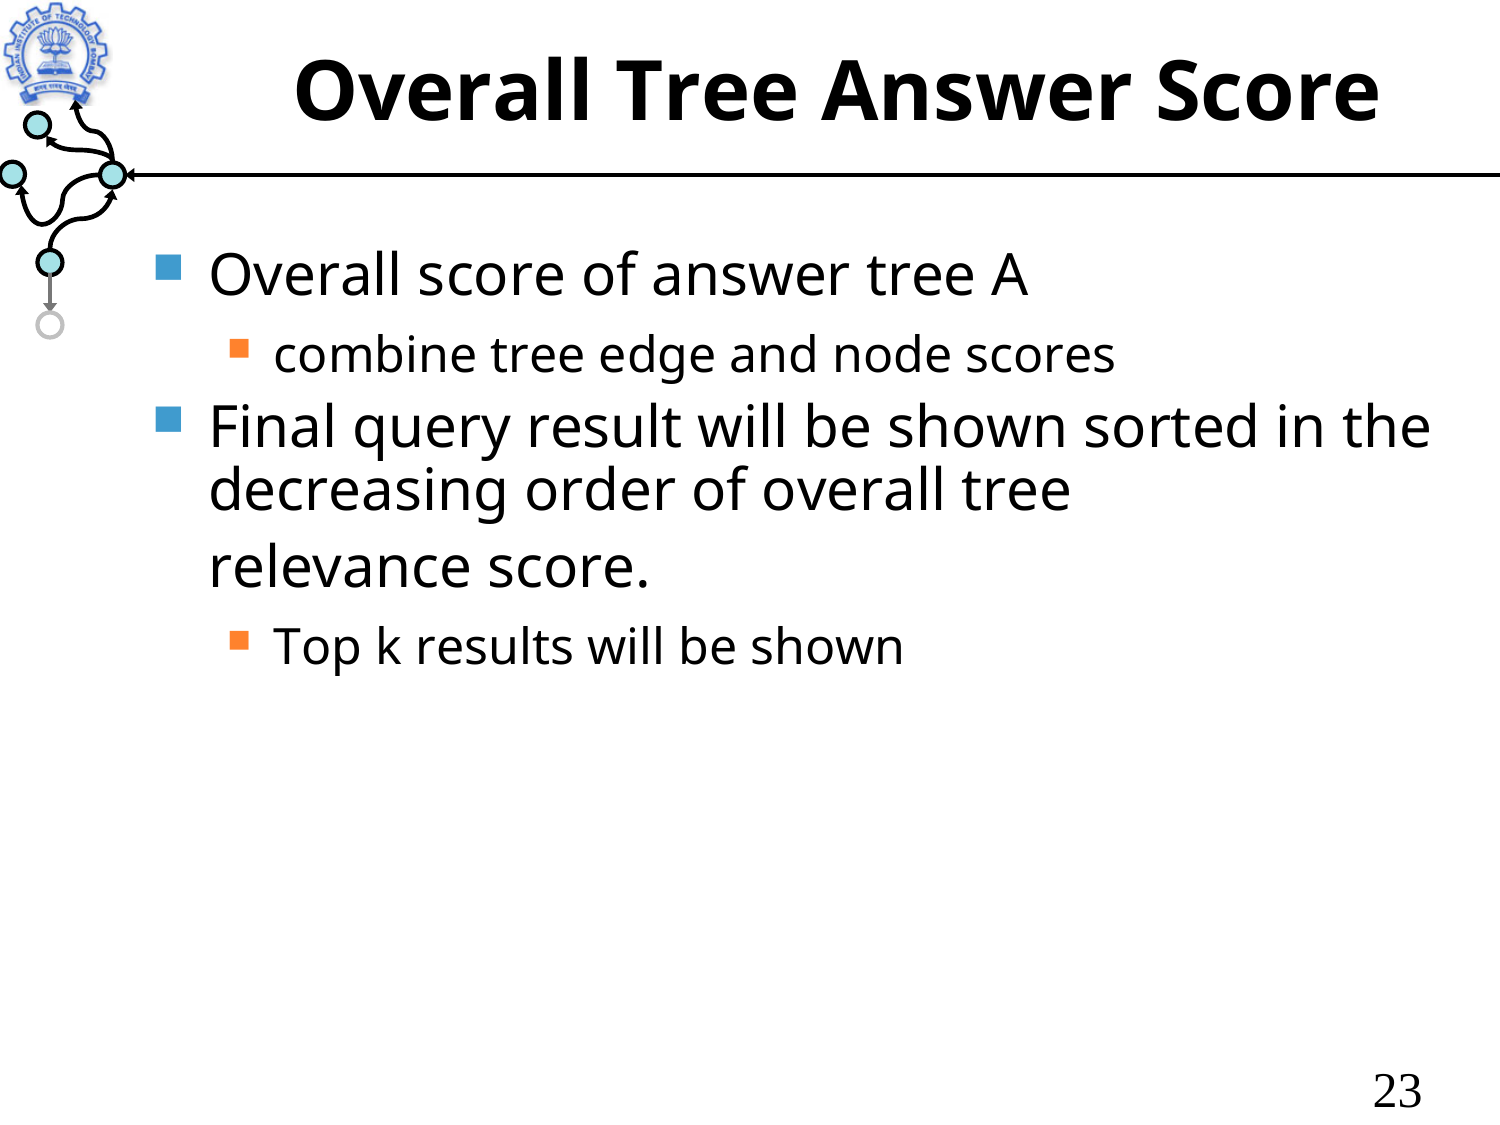

# Overall Tree Answer Score
Overall score of answer tree A
combine tree edge and node scores
Final query result will be shown sorted in the decreasing order of overall tree
relevance score.
Top k results will be shown
23